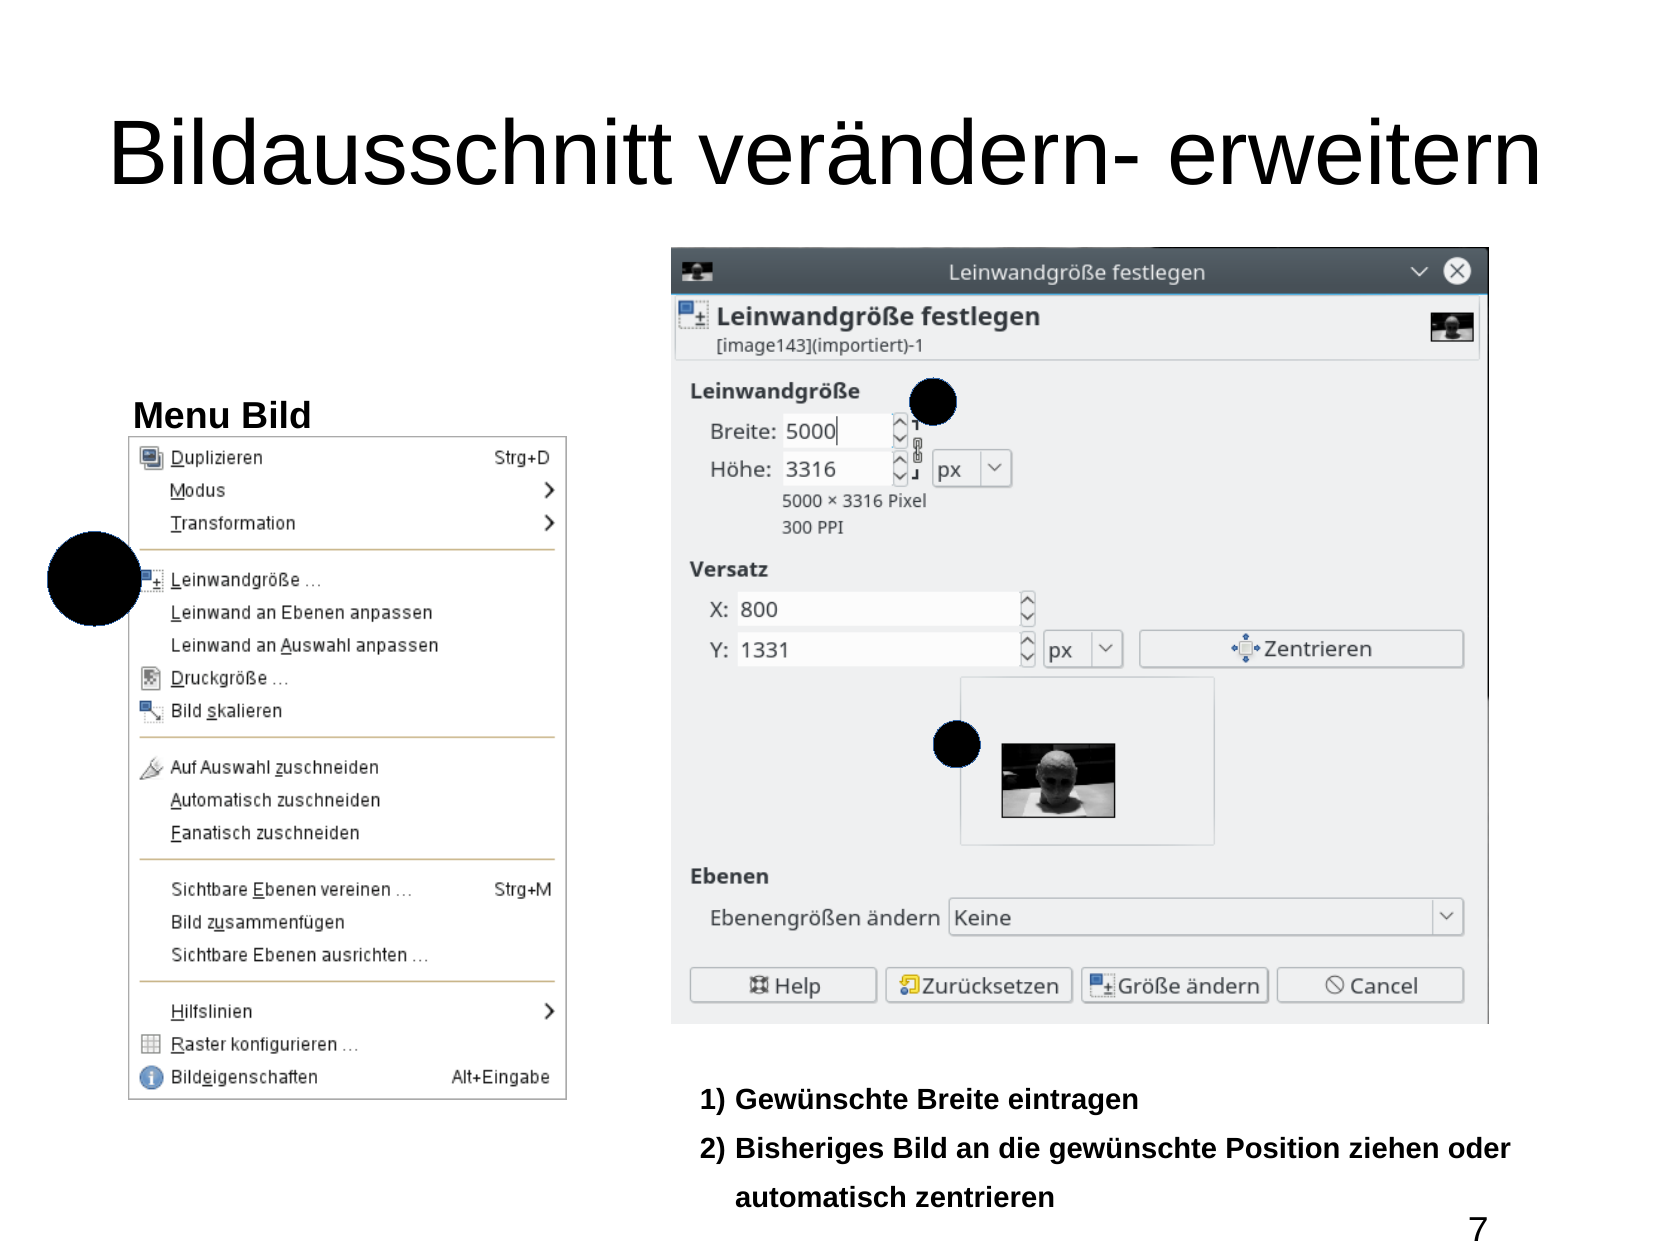

# Bildausschnitt verändern- erweitern
Menu Bild
Gewünschte Breite eintragen
Bisheriges Bild an die gewünschte Position ziehen oder automatisch zentrieren